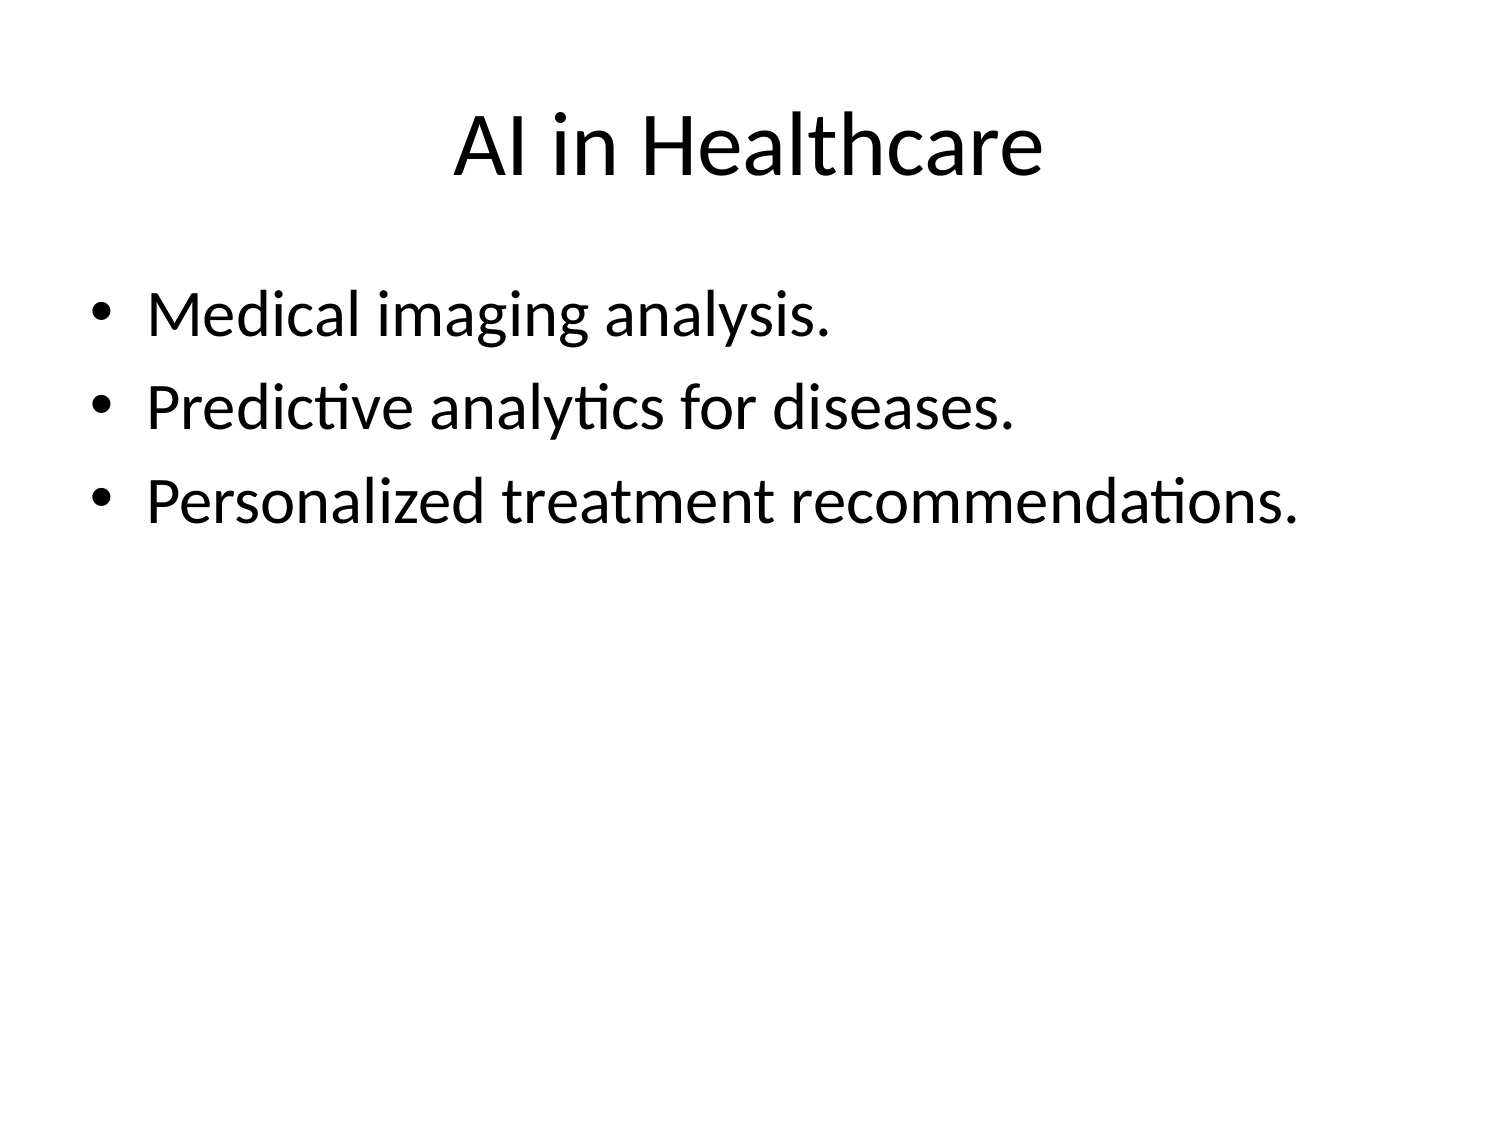

# AI in Healthcare
Medical imaging analysis.
Predictive analytics for diseases.
Personalized treatment recommendations.